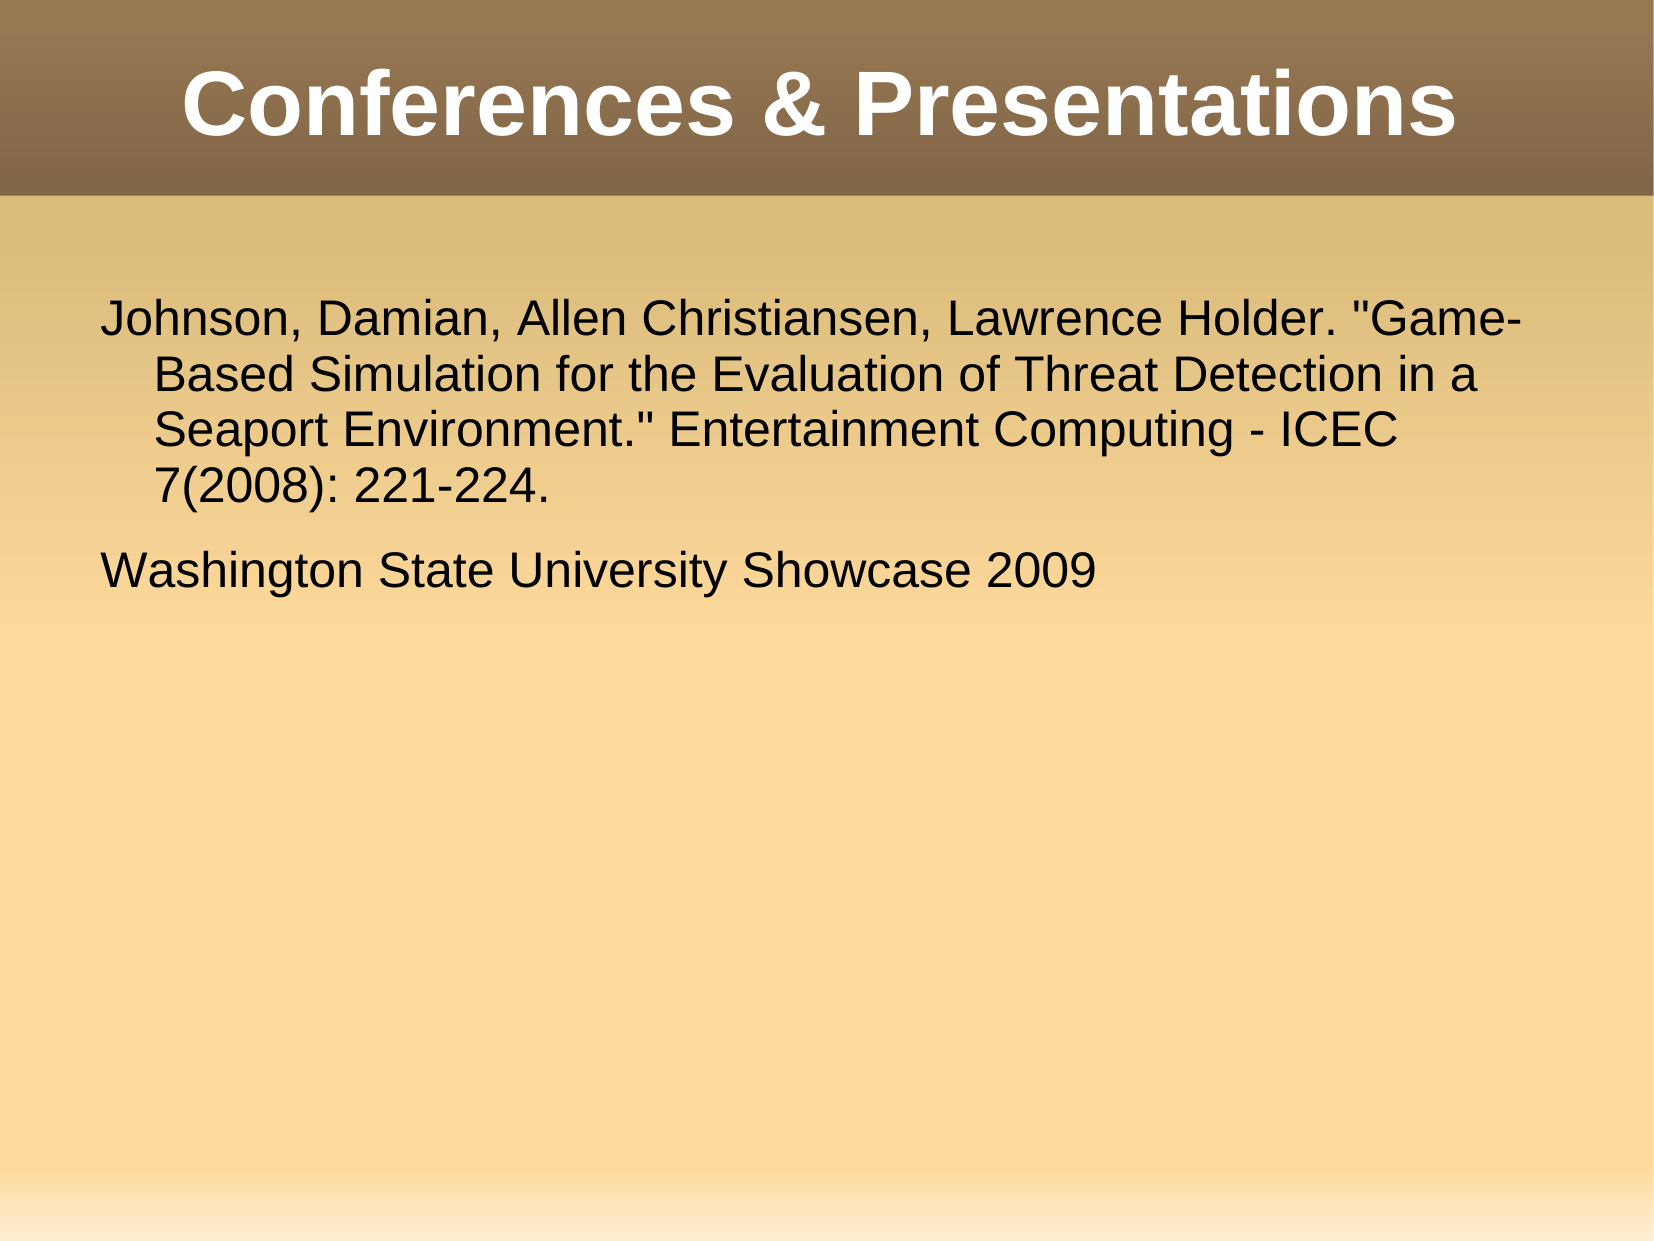

# Conferences & Presentations
Johnson, Damian, Allen Christiansen, Lawrence Holder. "Game-Based Simulation for the Evaluation of Threat Detection in a Seaport Environment." Entertainment Computing - ICEC 7(2008): 221-224.
Washington State University Showcase 2009